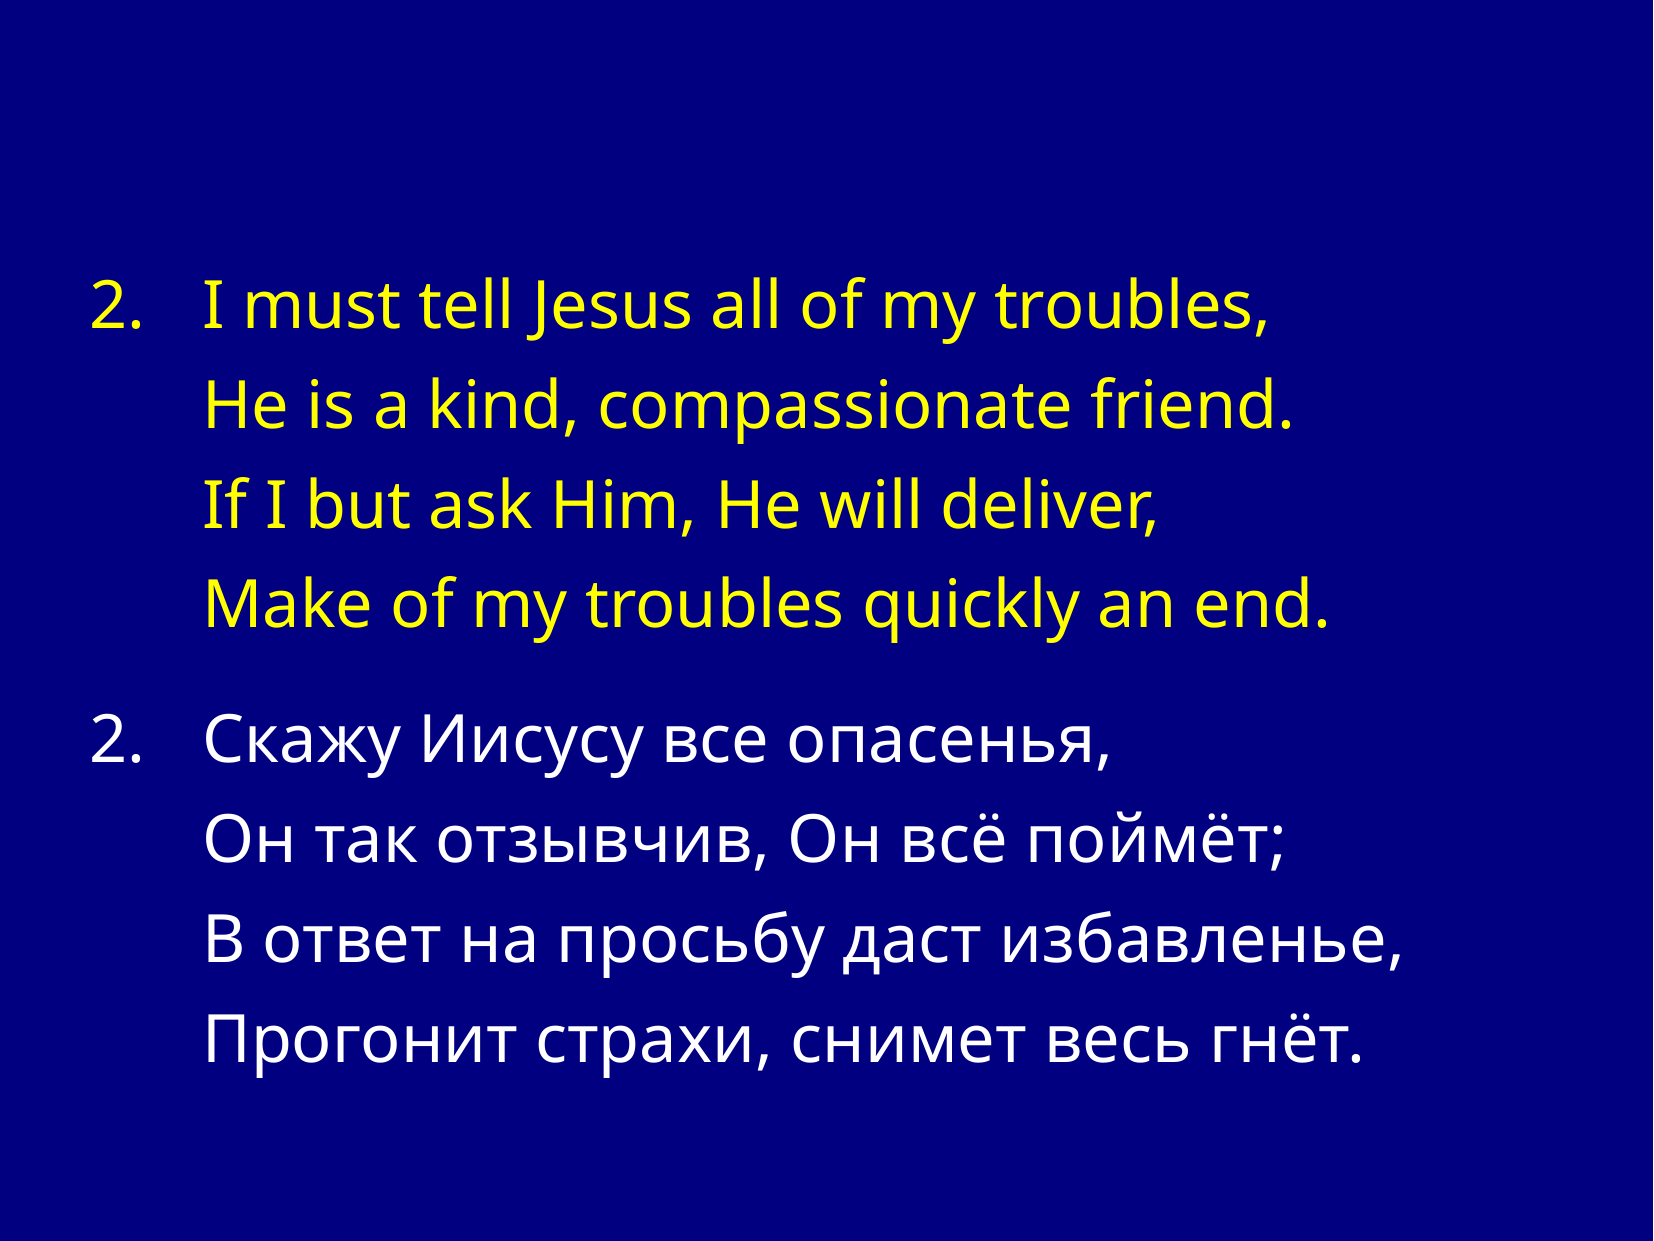

2.	I must tell Jesus all of my troubles,
	He is a kind, compassionate friend.
	If I but ask Him, He will deliver,
	Make of my troubles quickly an end.
2.	Скажу Иисусу все опасенья,
	Он так отзывчив, Он всё поймёт;
	В ответ на просьбу даст избавленье,
	Прогонит страхи, снимет весь гнёт.